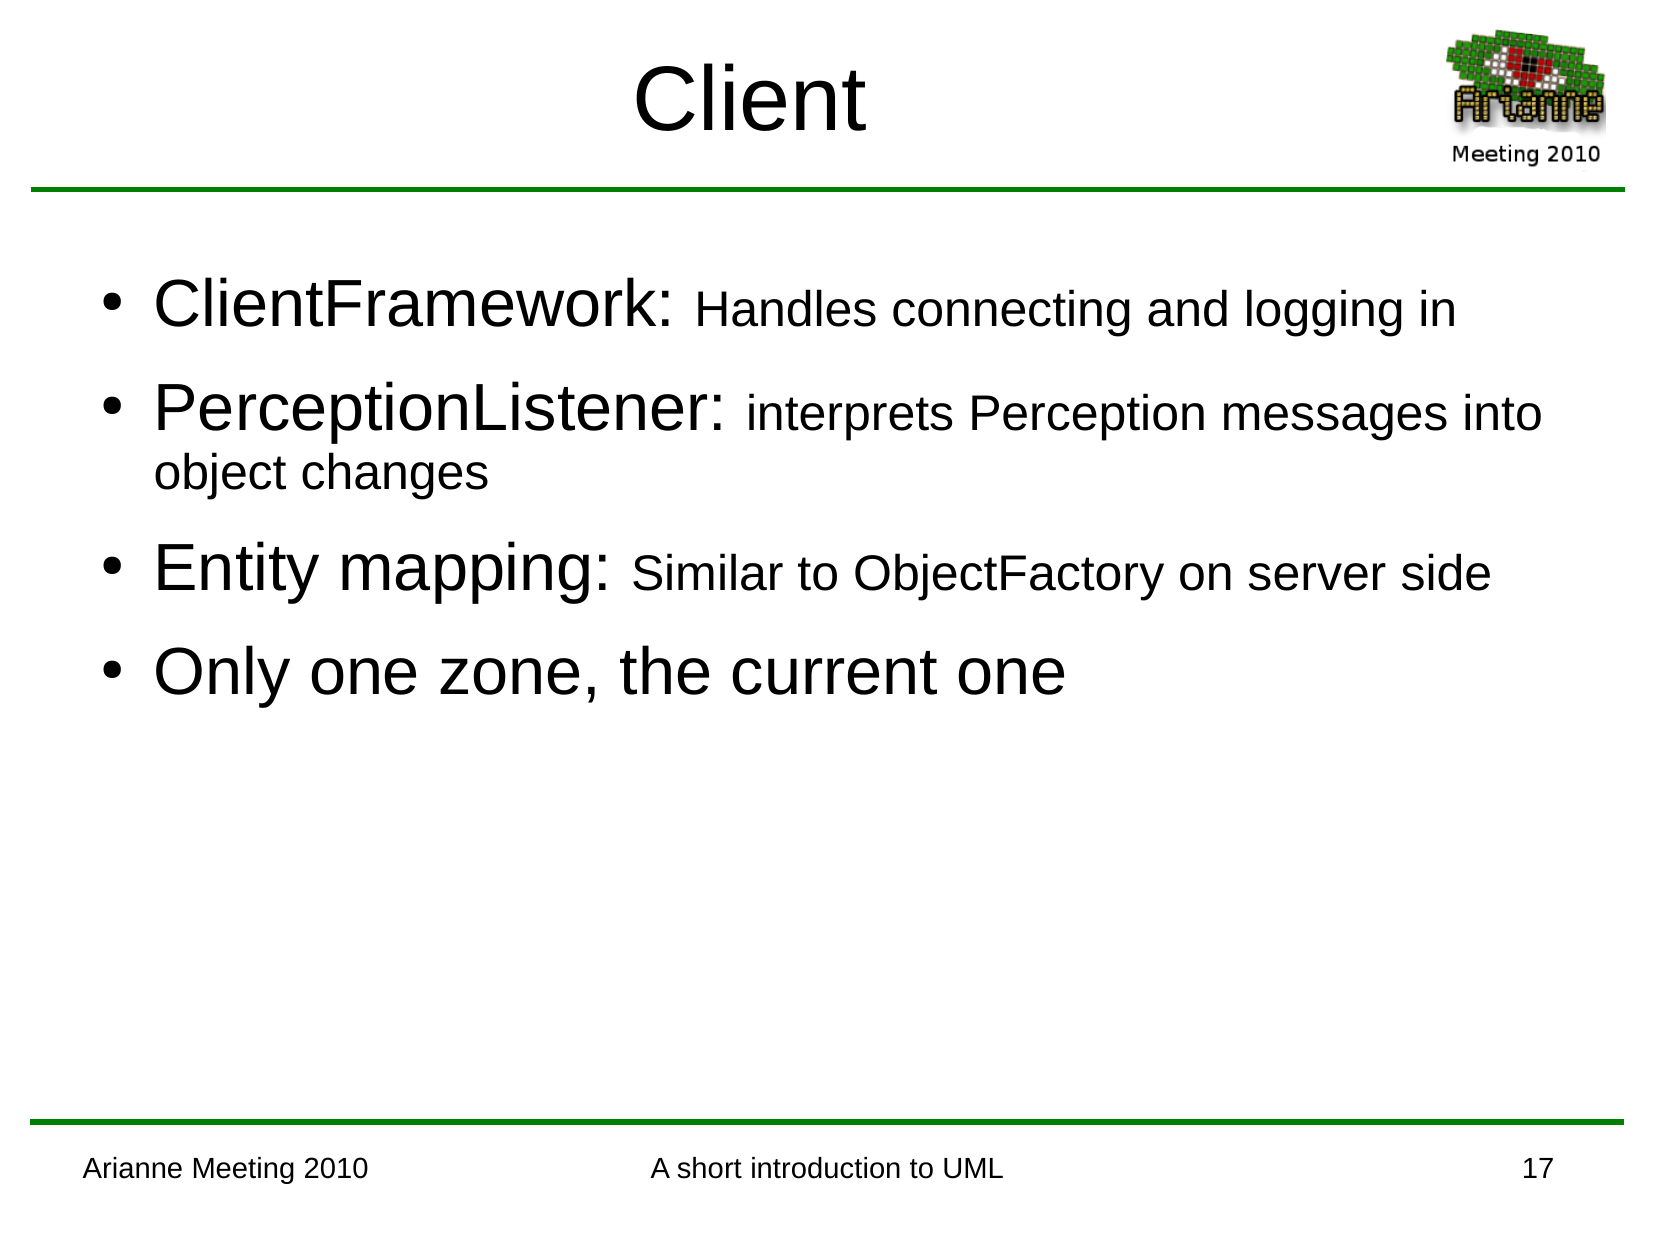

# Client
ClientFramework: Handles connecting and logging in
PerceptionListener: interprets Perception messages into object changes
Entity mapping: Similar to ObjectFactory on server side
Only one zone, the current one
2010-03-13
A short introduction to UML
17